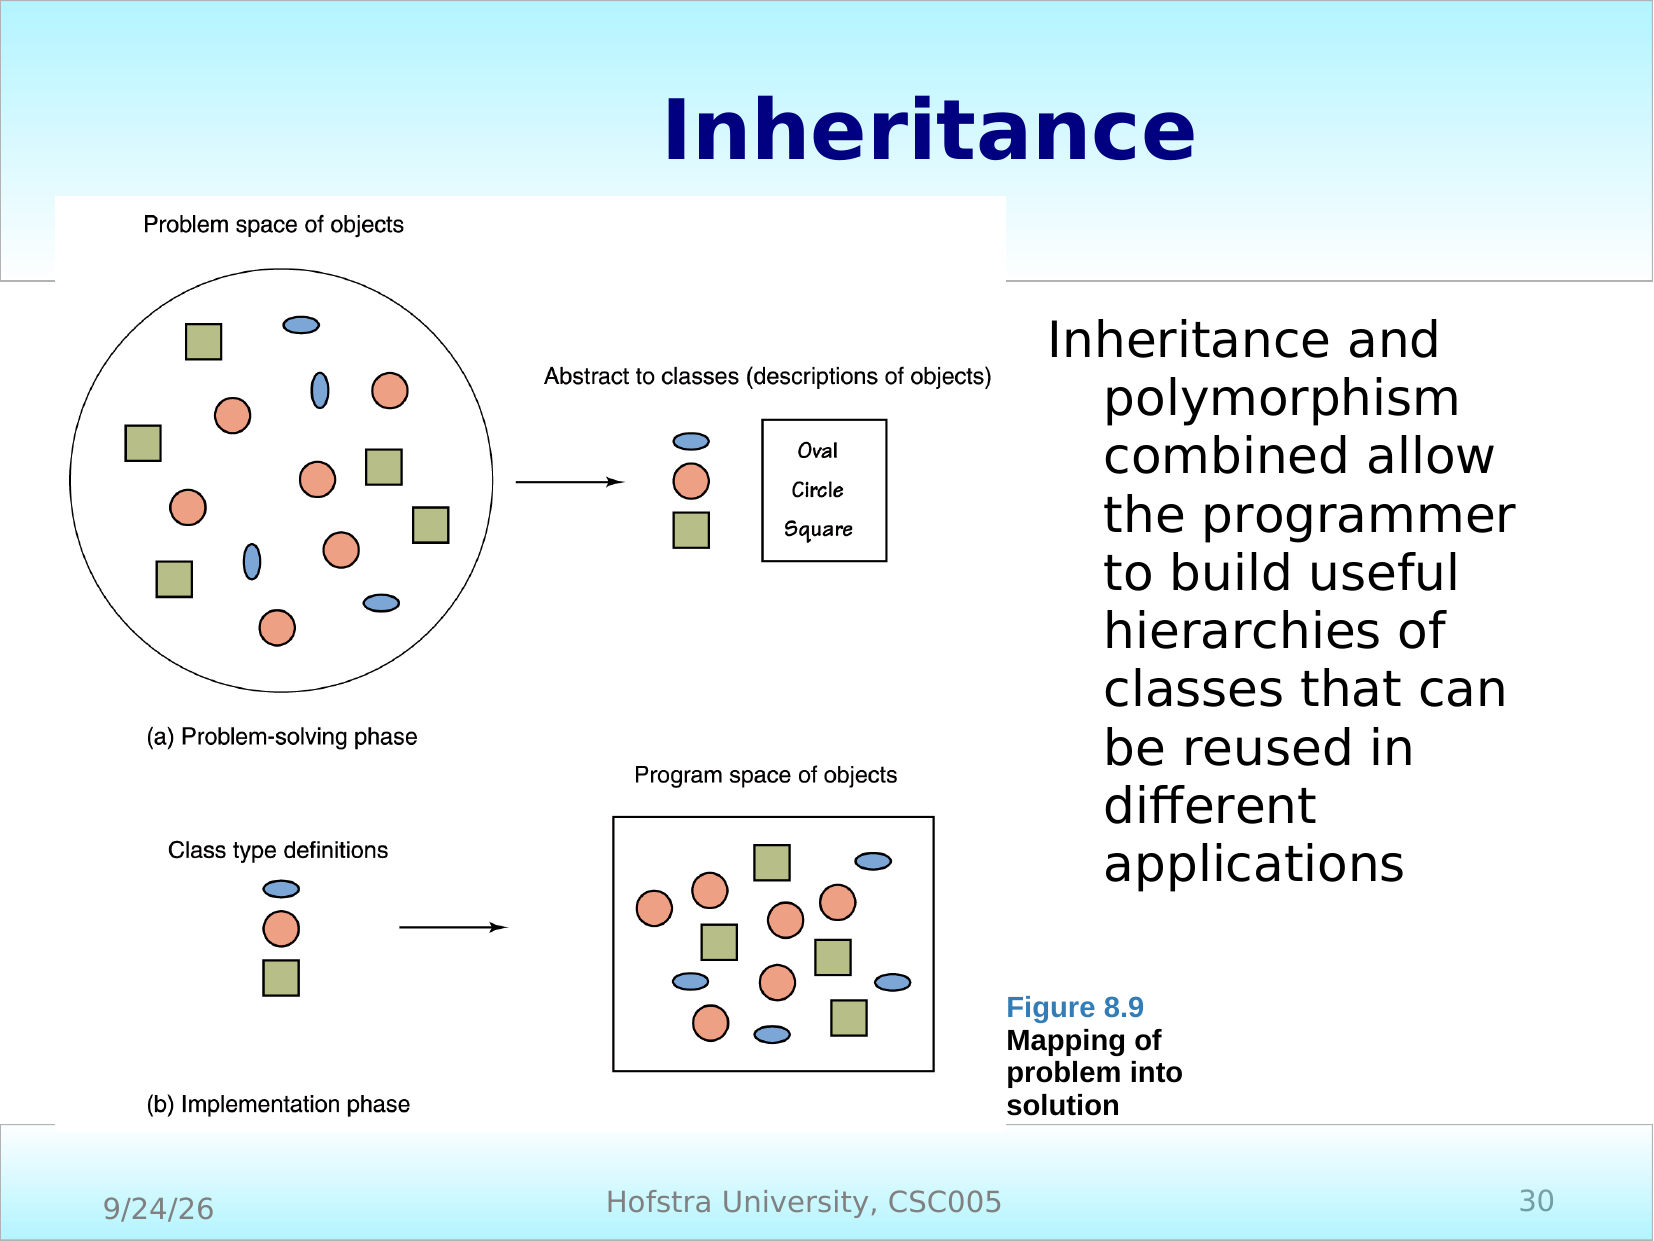

# Inheritance
Inheritance and polymorphism combined allow the programmer to build useful hierarchies of classes that can be reused in different applications
Figure 8.9 Mapping of problem into solution
30
Hofstra University, CSC005